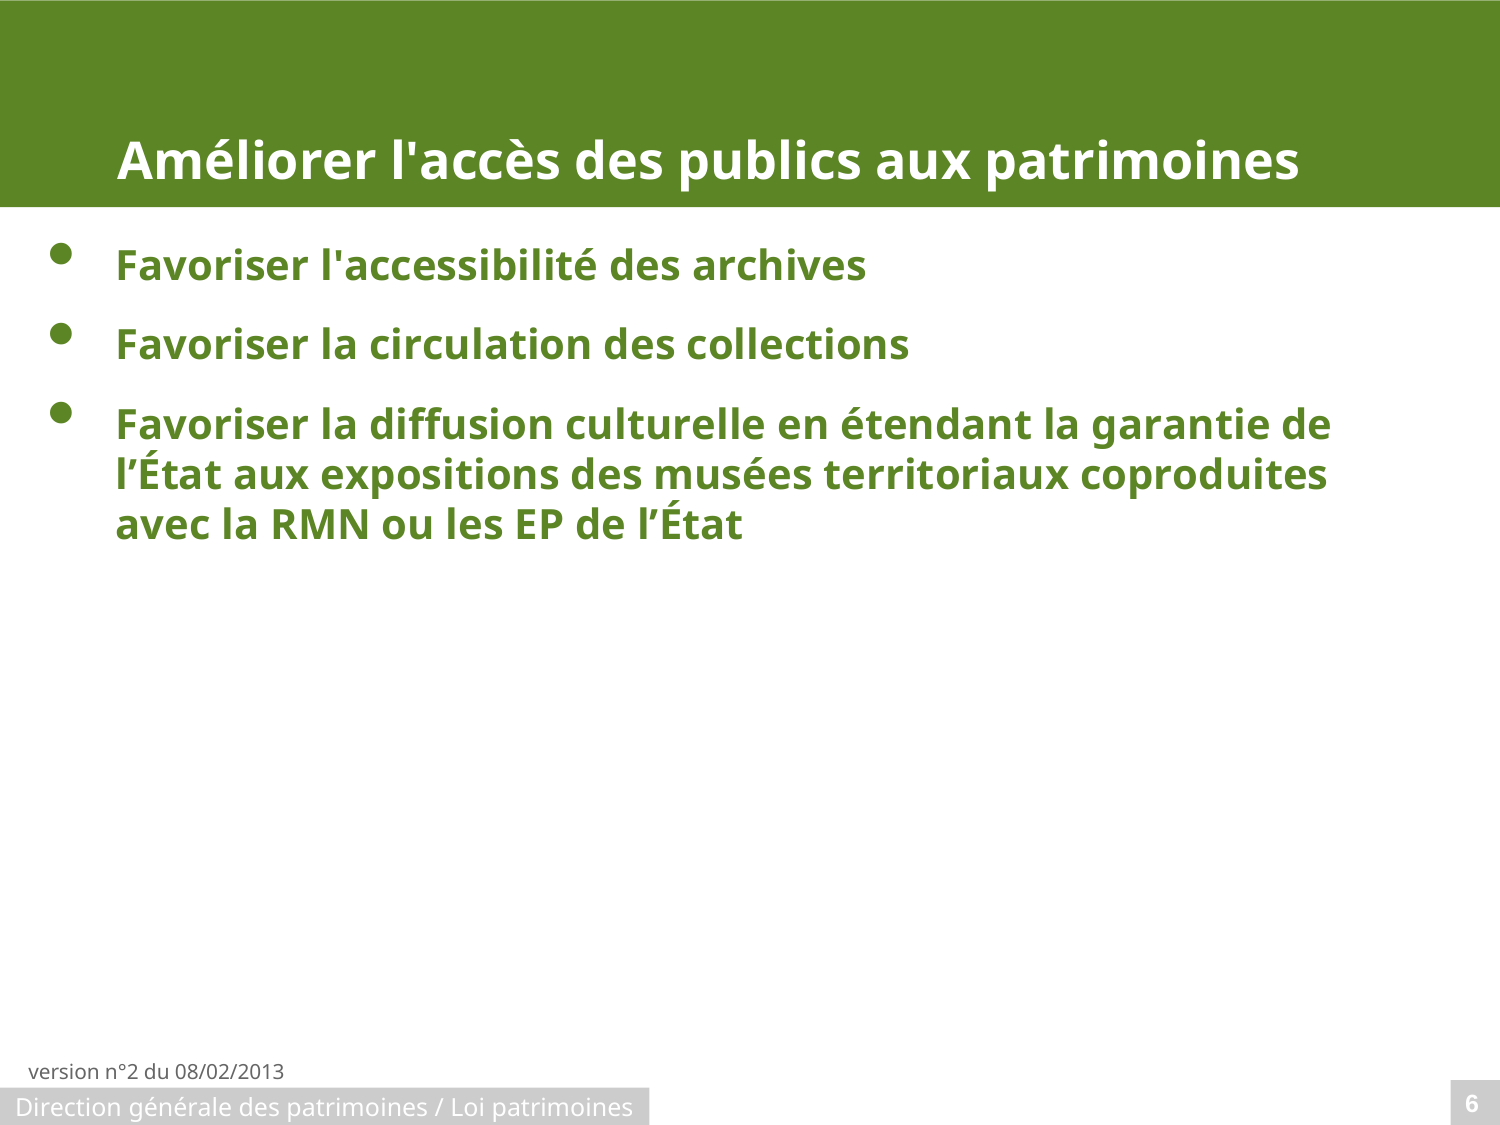

# Améliorer l'accès des publics aux patrimoines
Favoriser l'accessibilité des archives
Favoriser la circulation des collections
Favoriser la diffusion culturelle en étendant la garantie de l’État aux expositions des musées territoriaux coproduites avec la RMN ou les EP de l’État